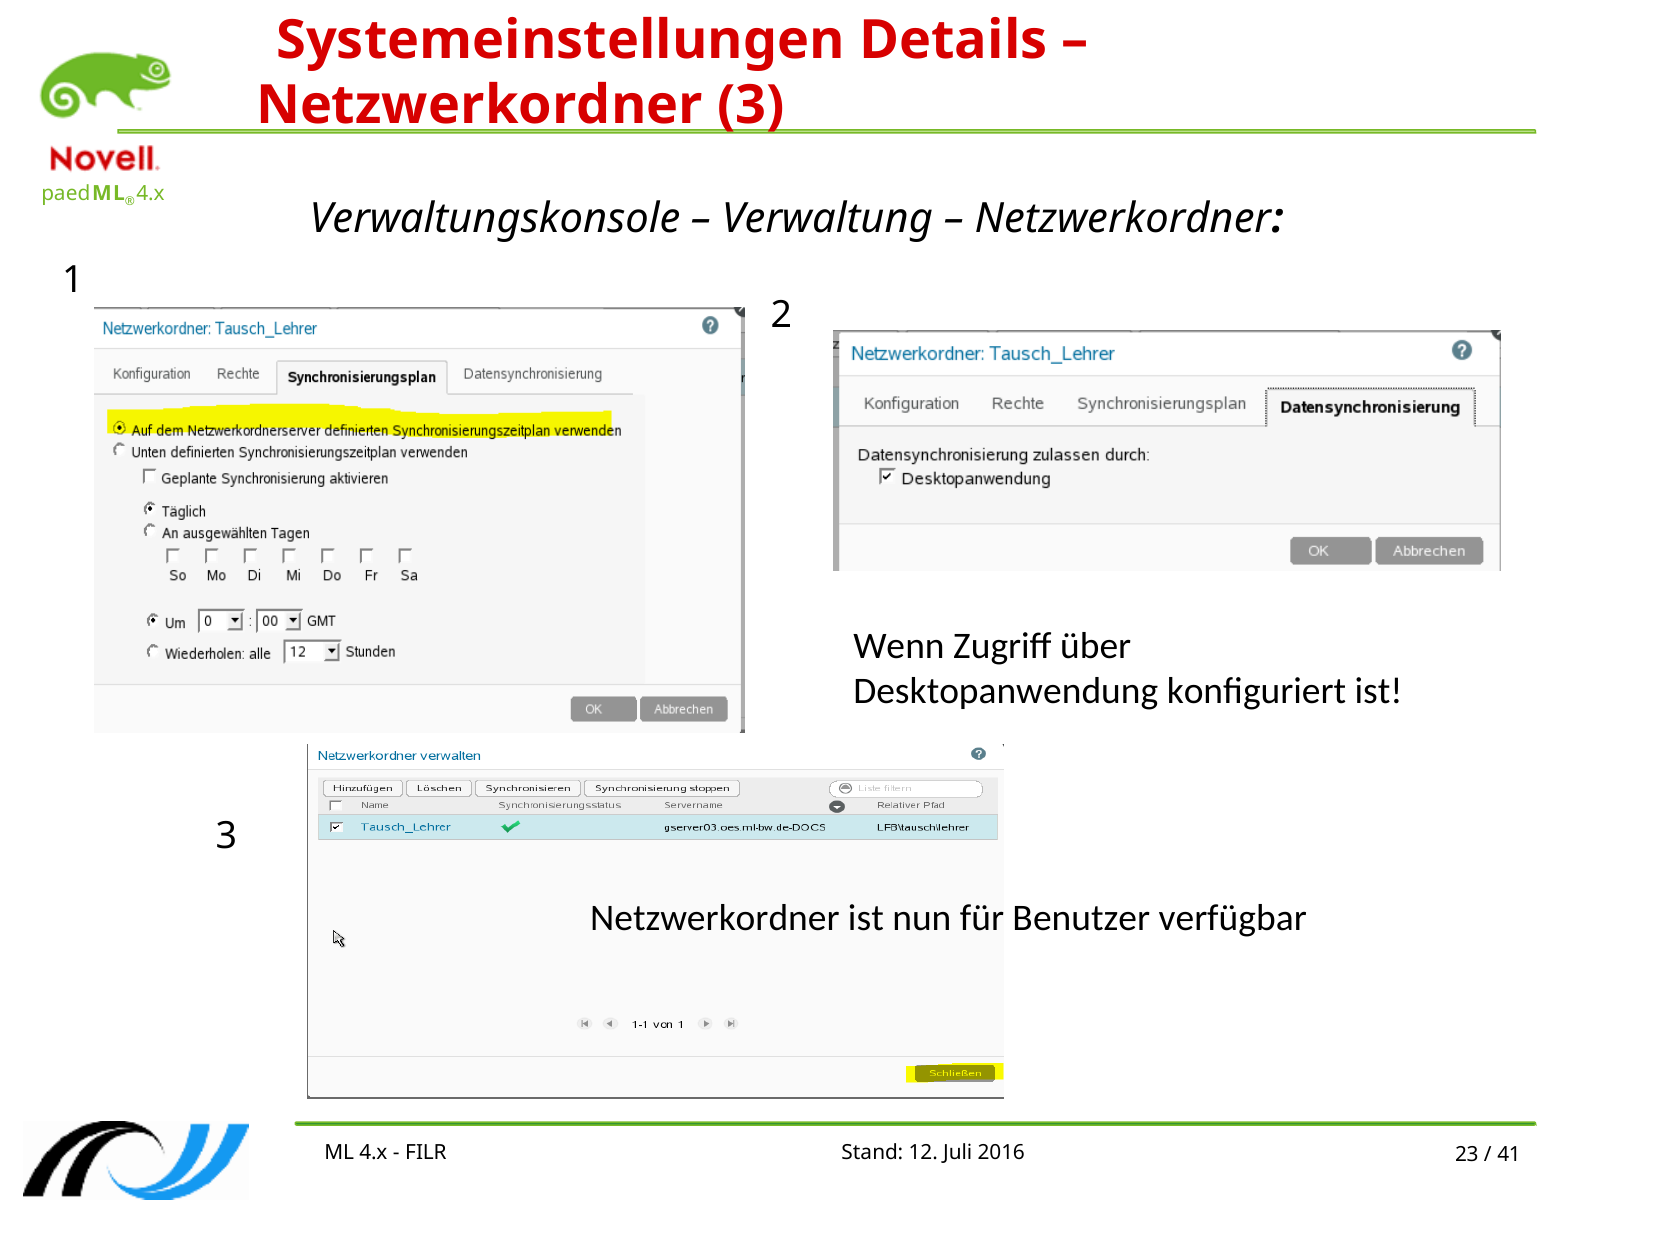

# Systemeinstellungen Details – Netzwerkordner (3)
Verwaltungskonsole – Verwaltung – Netzwerkordner:
1
2
Wenn Zugriff über Desktopanwendung konfiguriert ist!
3
Netzwerkordner ist nun für Benutzer verfügbar
ML 4.x - FILR
12. Juli 2016
23